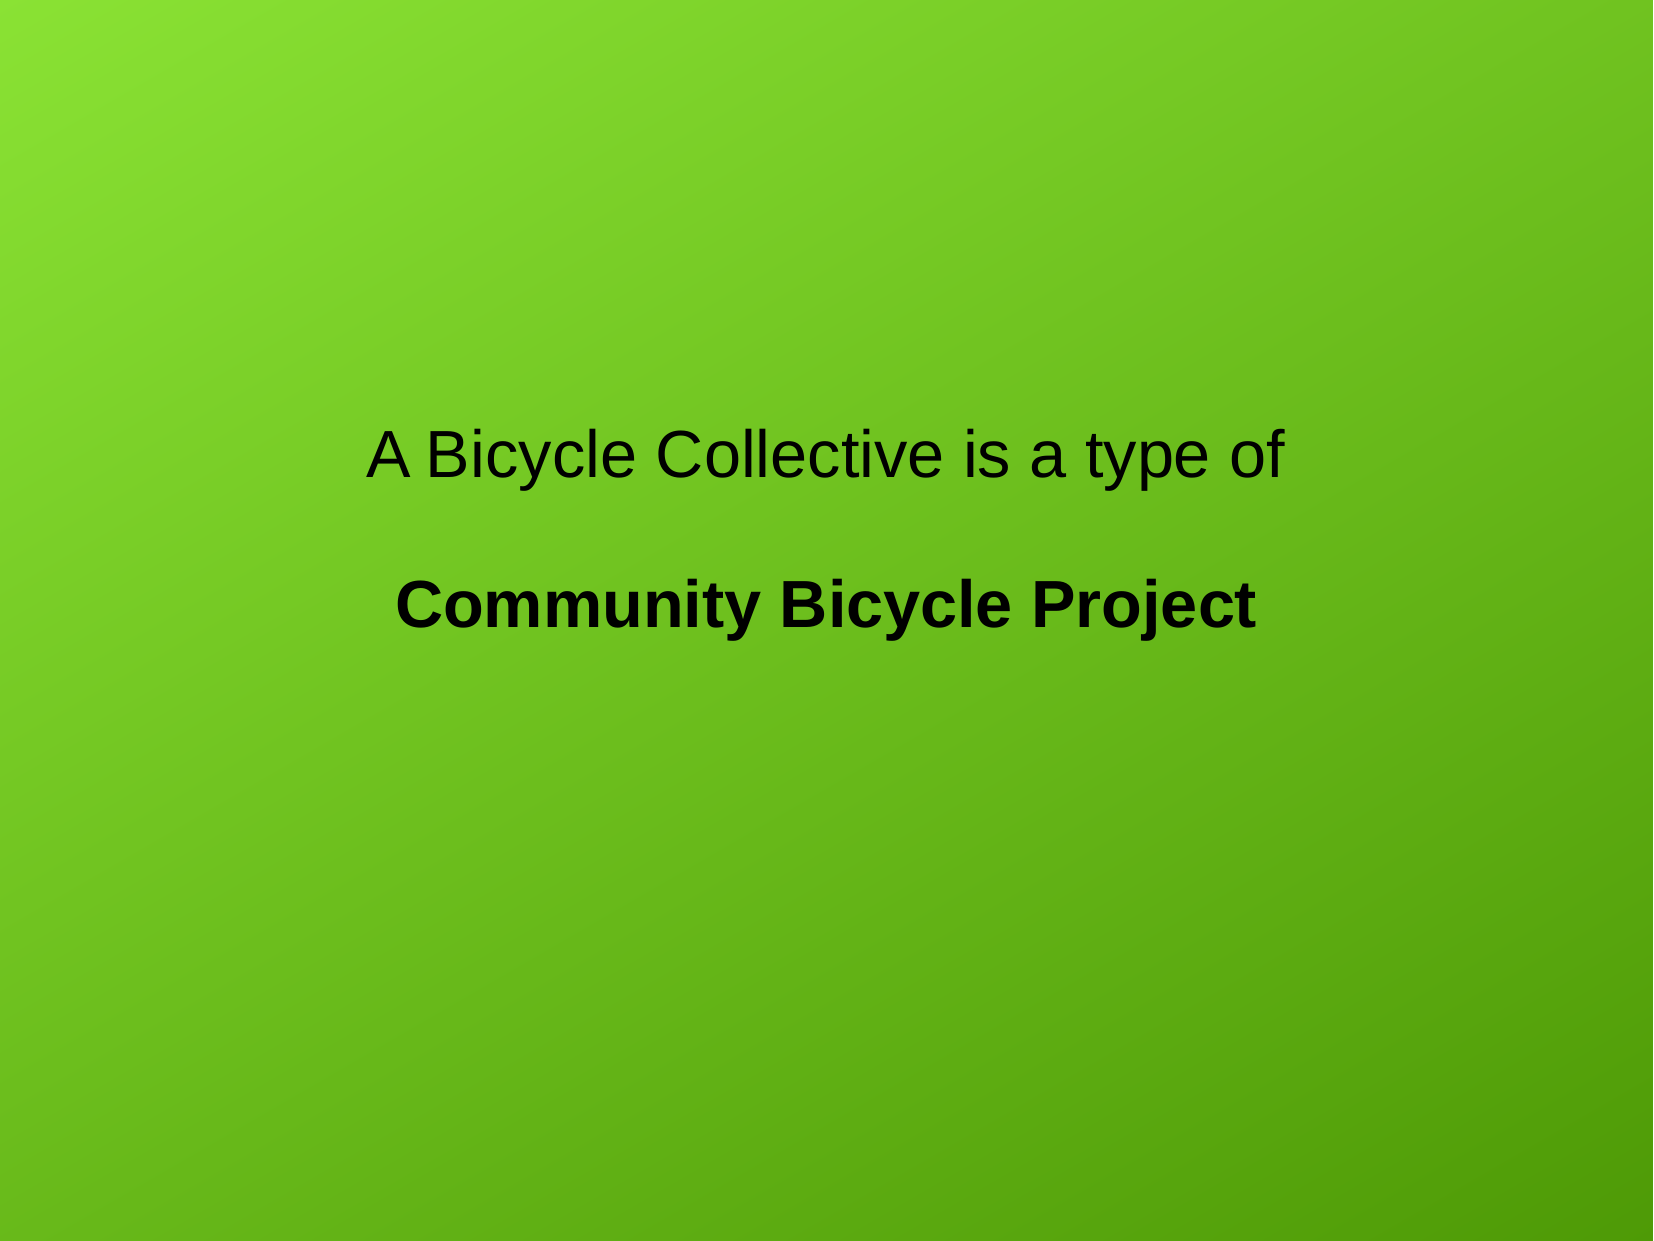

# A Bicycle Collective is a type of
Community Bicycle Project